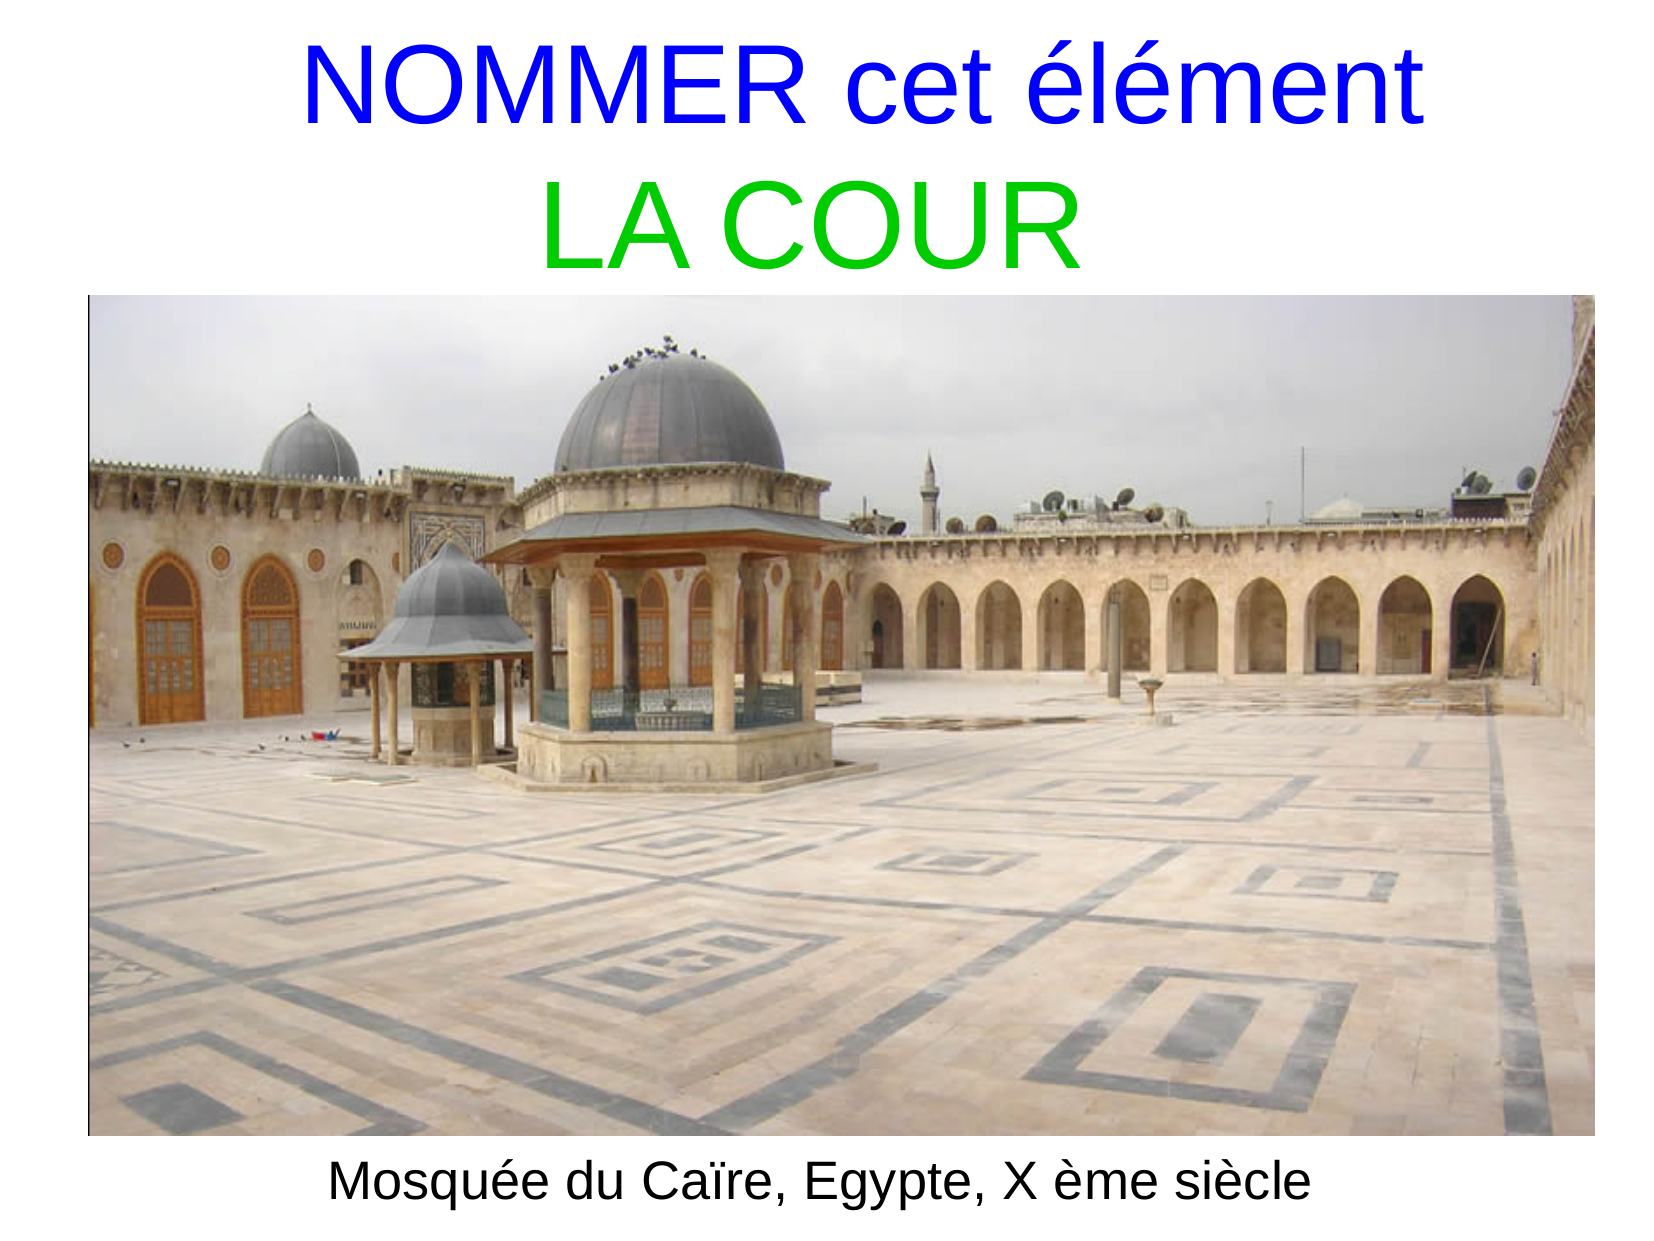

NOMMER cet élément
LA COUR
# Mosquée du Caïre, Egypte, X ème siècle